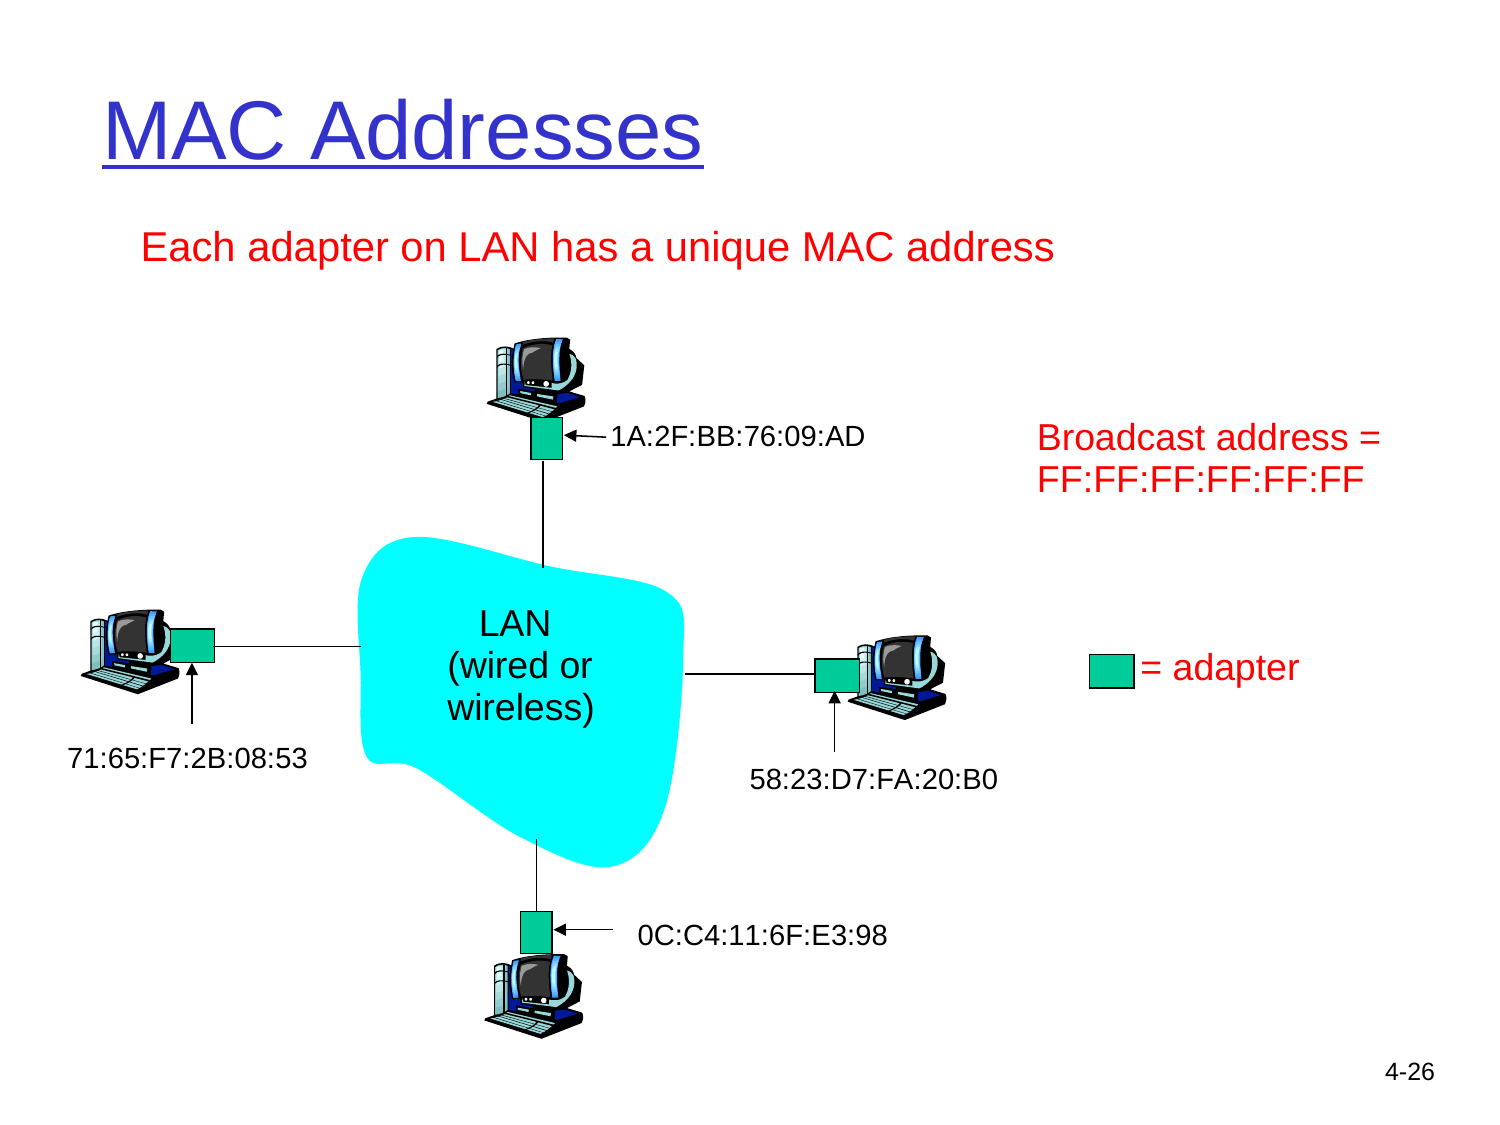

# MAC Addresses
Each adapter on LAN has a unique MAC address
1A:2F:BB:76:09:AD
 LAN
(wired or
wireless)
71:65:F7:2B:08:53
58:23:D7:FA:20:B0
0C:C4:11:6F:E3:98
Broadcast address =
FF:FF:FF:FF:FF:FF
= adapter
26